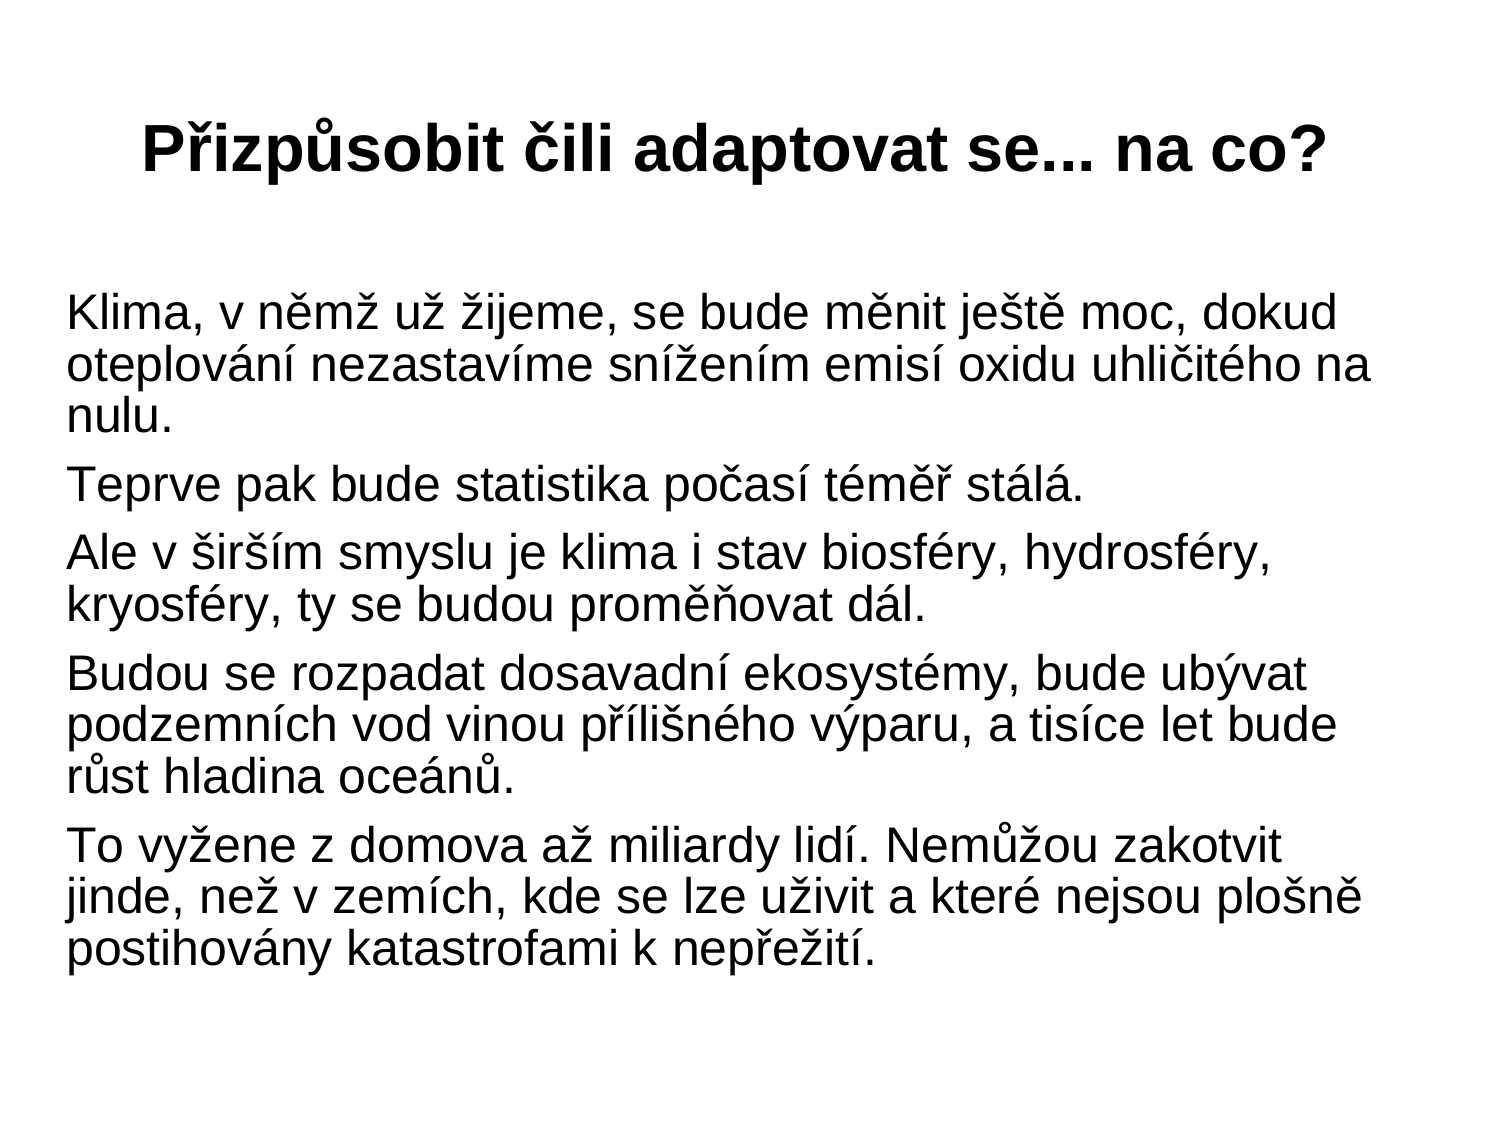

#
Přizpůsobit čili adaptovat se... na co?
Klima, v němž už žijeme, se bude měnit ještě moc, dokud oteplování nezastavíme snížením emisí oxidu uhličitého na nulu.
Teprve pak bude statistika počasí téměř stálá.
Ale v širším smyslu je klima i stav biosféry, hydrosféry, kryosféry, ty se budou proměňovat dál.
Budou se rozpadat dosavadní ekosystémy, bude ubývat podzemních vod vinou přílišného výparu, a tisíce let bude růst hladina oceánů.
To vyžene z domova až miliardy lidí. Nemůžou zakotvit jinde, než v zemích, kde se lze uživit a které nejsou plošně postihovány katastrofami k nepřežití.